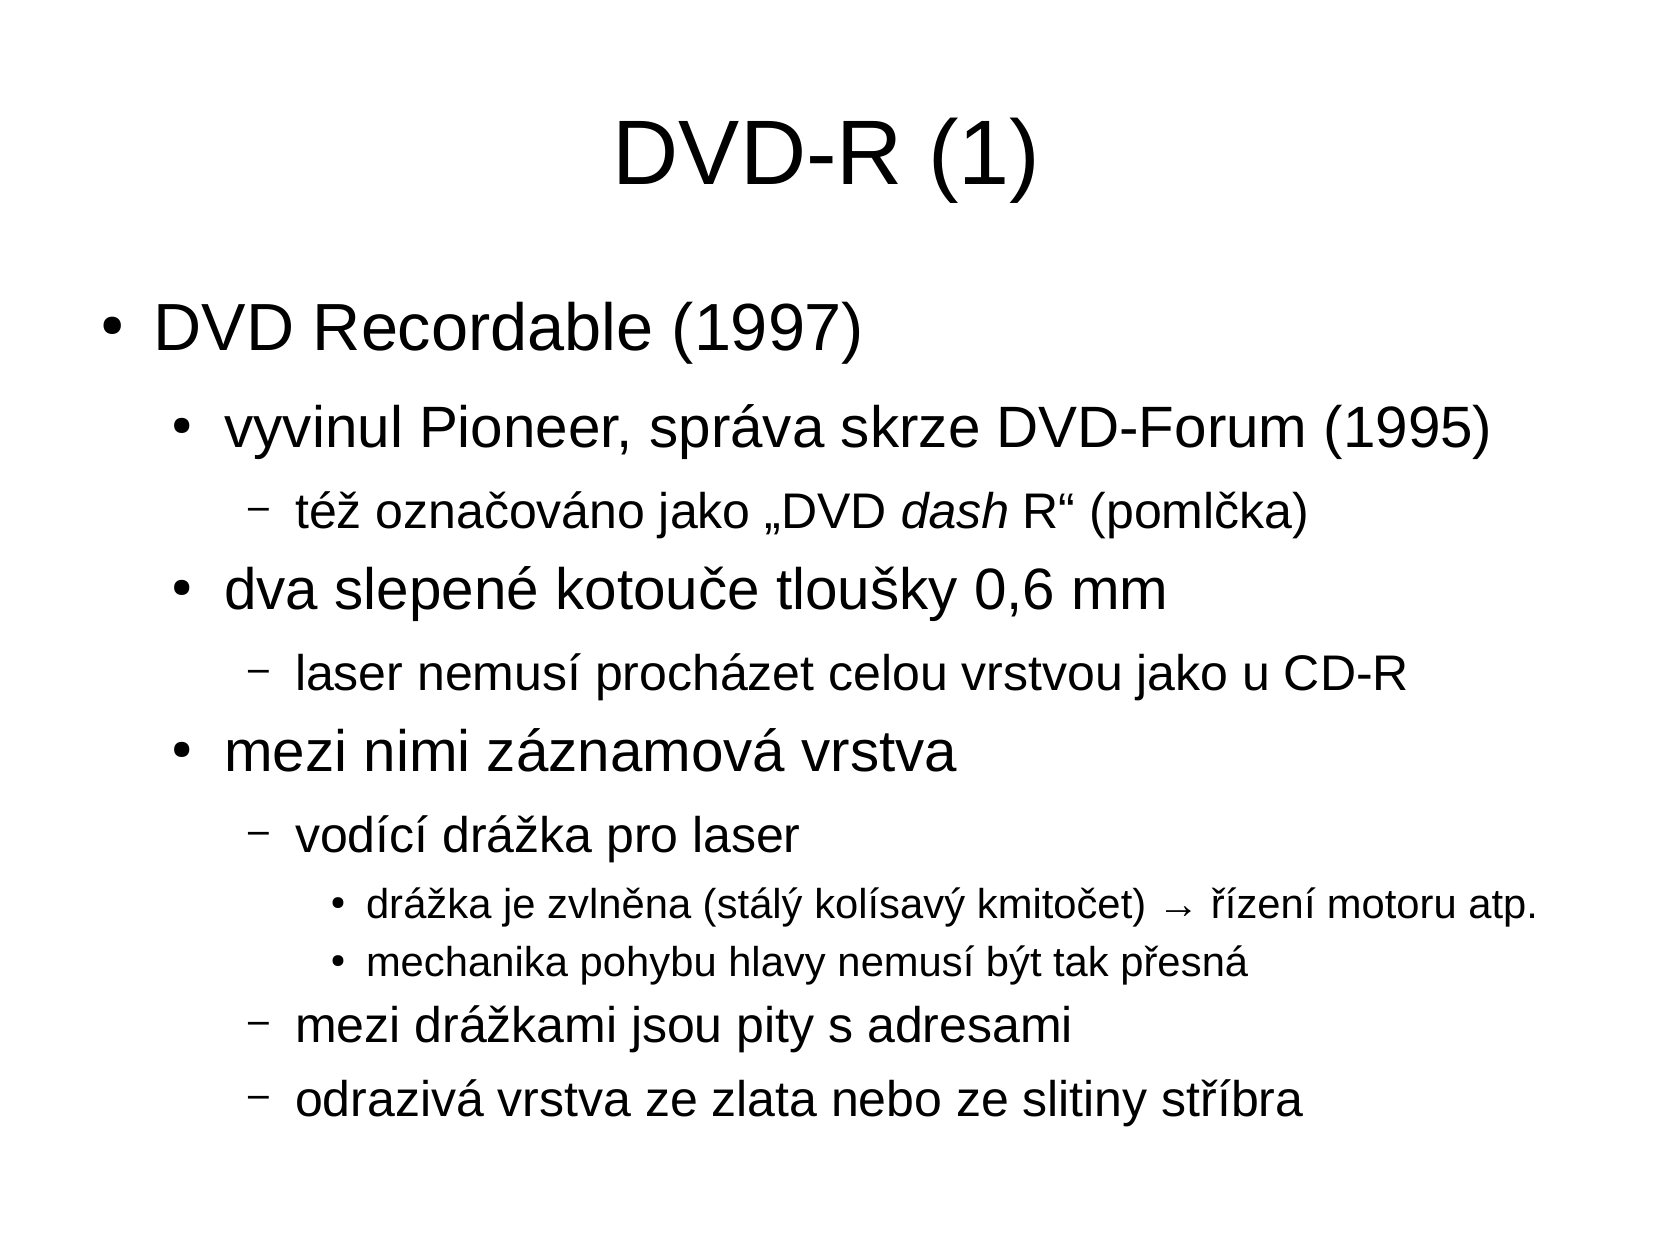

# DVD-R (1)
DVD Recordable (1997)
vyvinul Pioneer, správa skrze DVD-Forum (1995)
též označováno jako „DVD dash R“ (pomlčka)
dva slepené kotouče tloušky 0,6 mm
laser nemusí procházet celou vrstvou jako u CD-R
mezi nimi záznamová vrstva
vodící drážka pro laser
drážka je zvlněna (stálý kolísavý kmitočet) → řízení motoru atp.
mechanika pohybu hlavy nemusí být tak přesná
mezi drážkami jsou pity s adresami
odrazivá vrstva ze zlata nebo ze slitiny stříbra